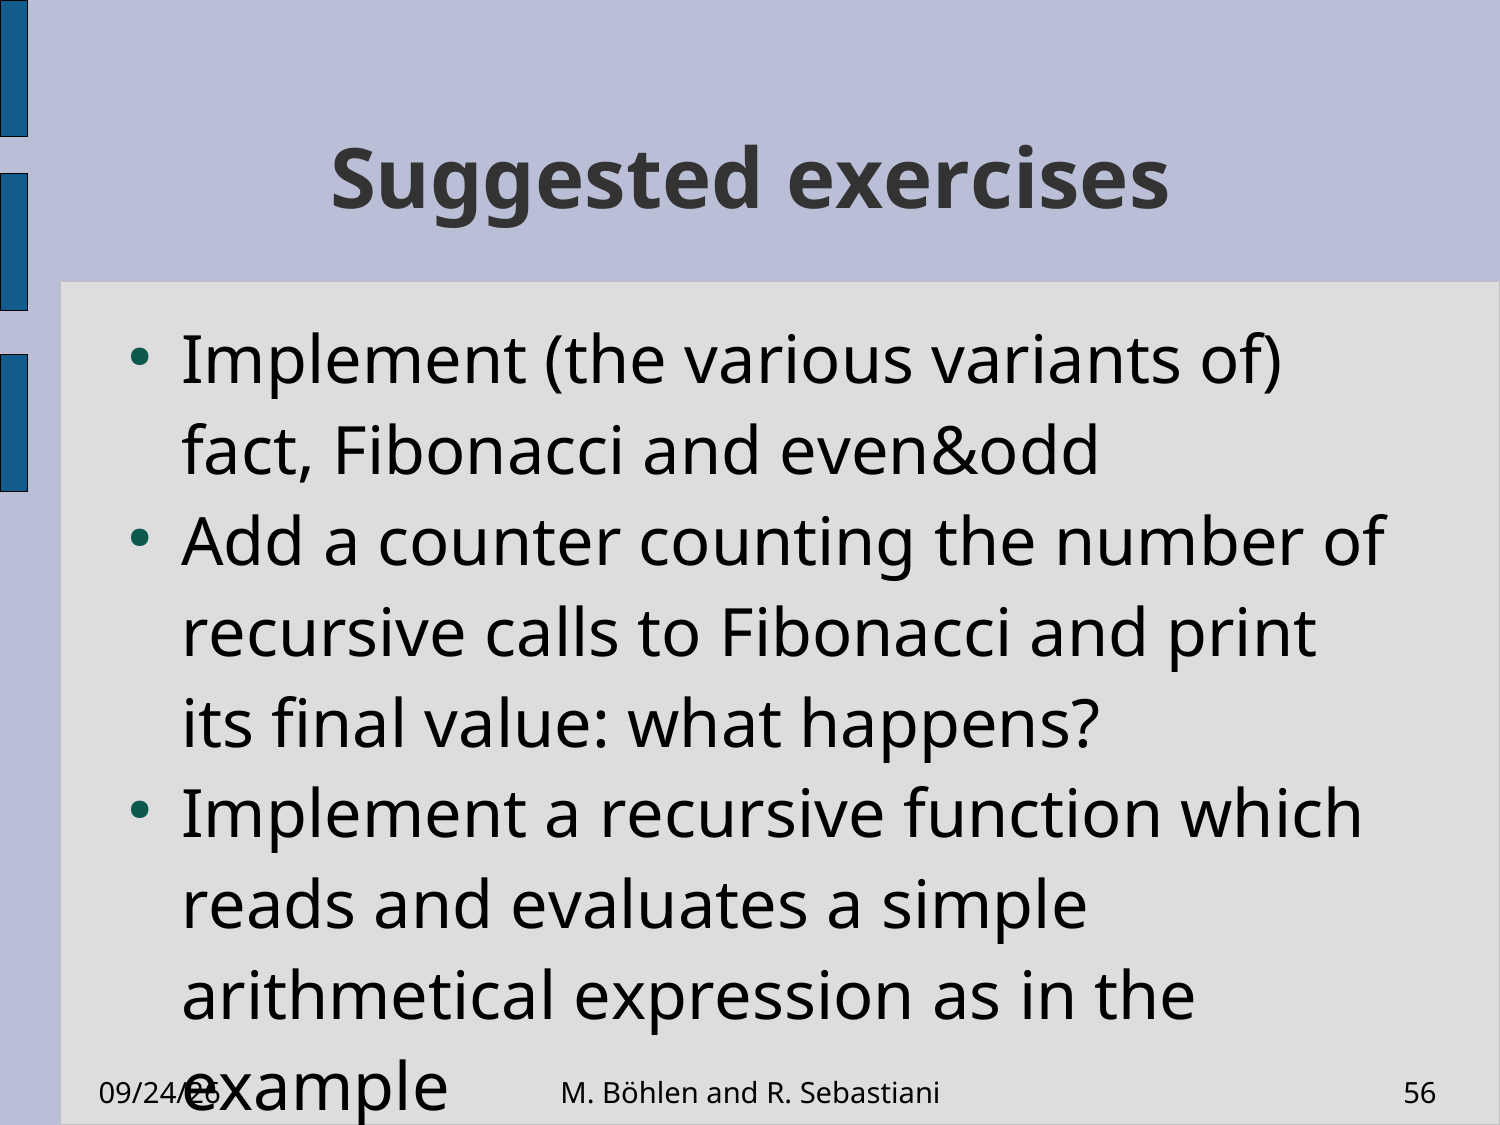

# Suggested exercises
Implement (the various variants of) fact, Fibonacci and even&odd
Add a counter counting the number of recursive calls to Fibonacci and print its final value: what happens?
Implement a recursive function which reads and evaluates a simple arithmetical expression as in the example
M. Böhlen and R. Sebastiani
56